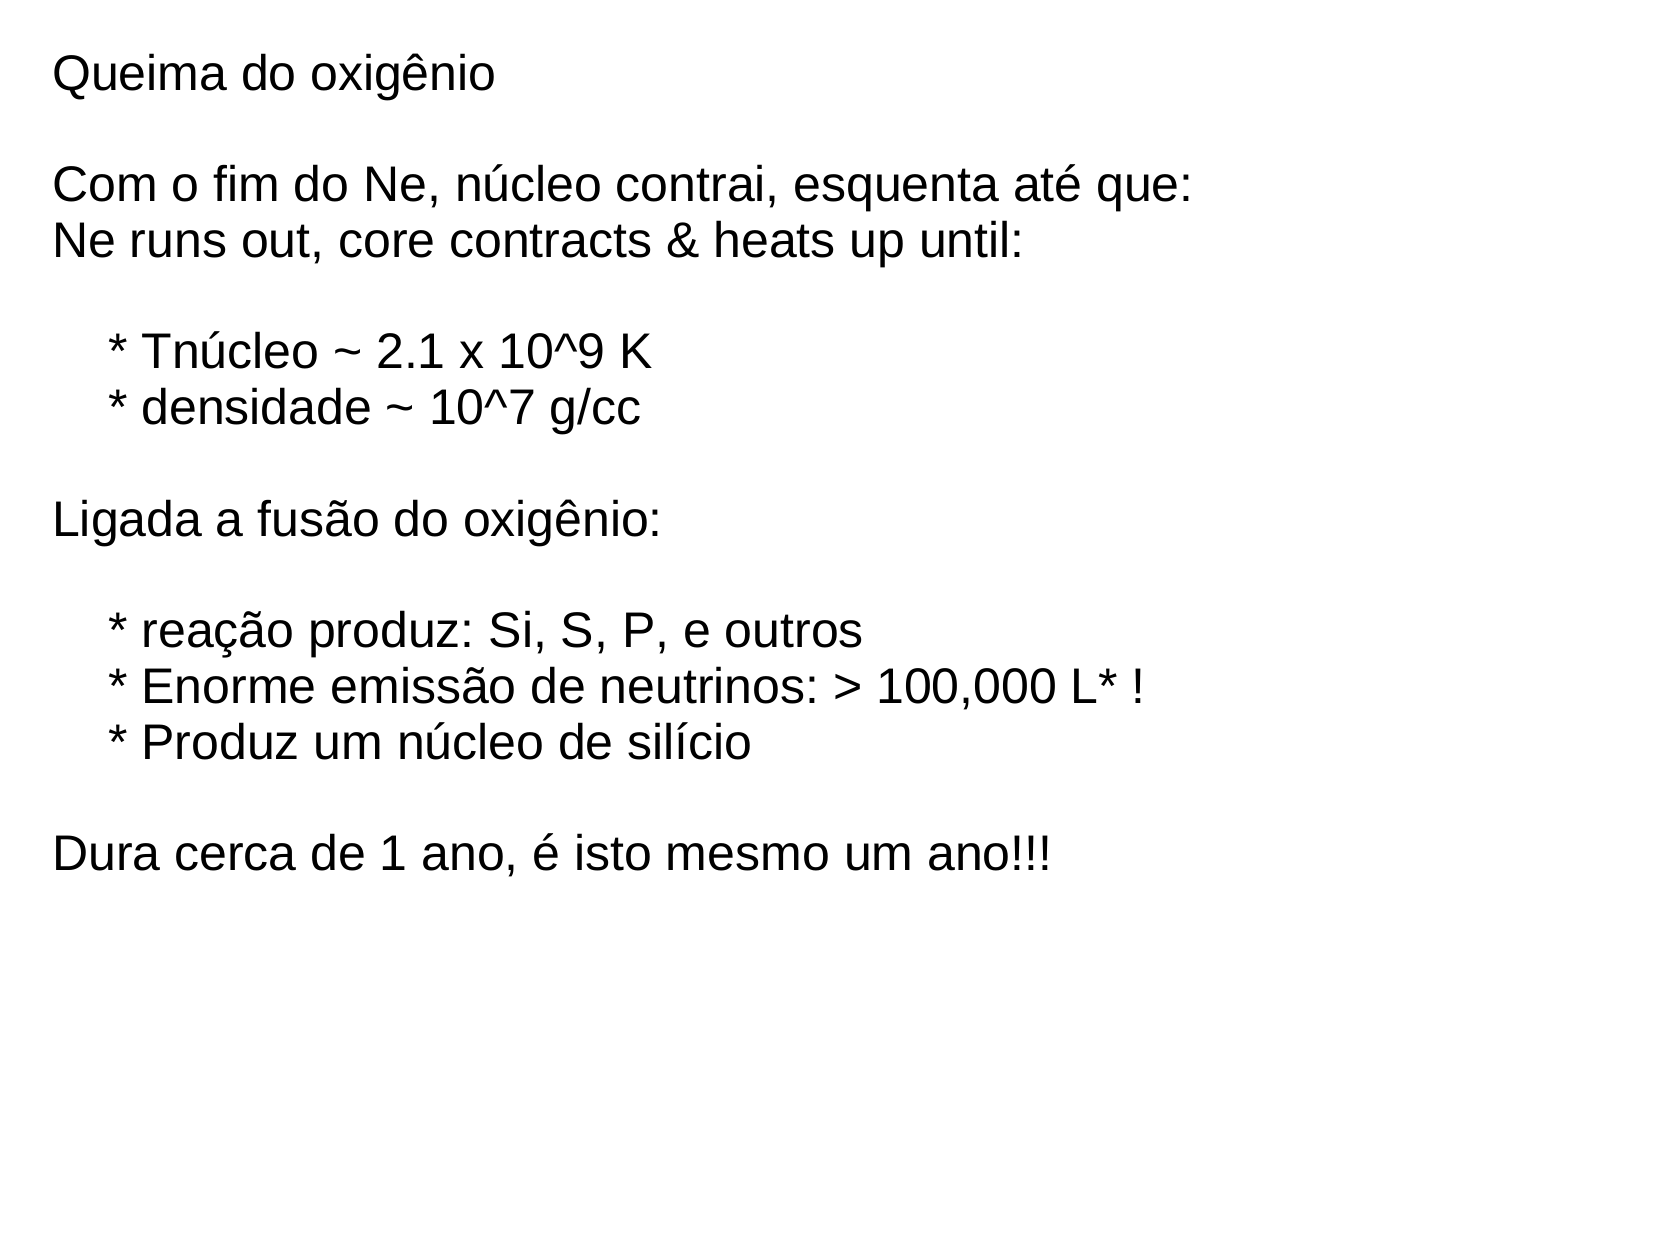

Queima do oxigênio
Com o fim do Ne, núcleo contrai, esquenta até que:
Ne runs out, core contracts & heats up until:
 * Tnúcleo ~ 2.1 x 10^9 K
 * densidade ~ 10^7 g/cc
Ligada a fusão do oxigênio:
 * reação produz: Si, S, P, e outros
 * Enorme emissão de neutrinos: > 100,000 L* !
 * Produz um núcleo de silício
Dura cerca de 1 ano, é isto mesmo um ano!!!